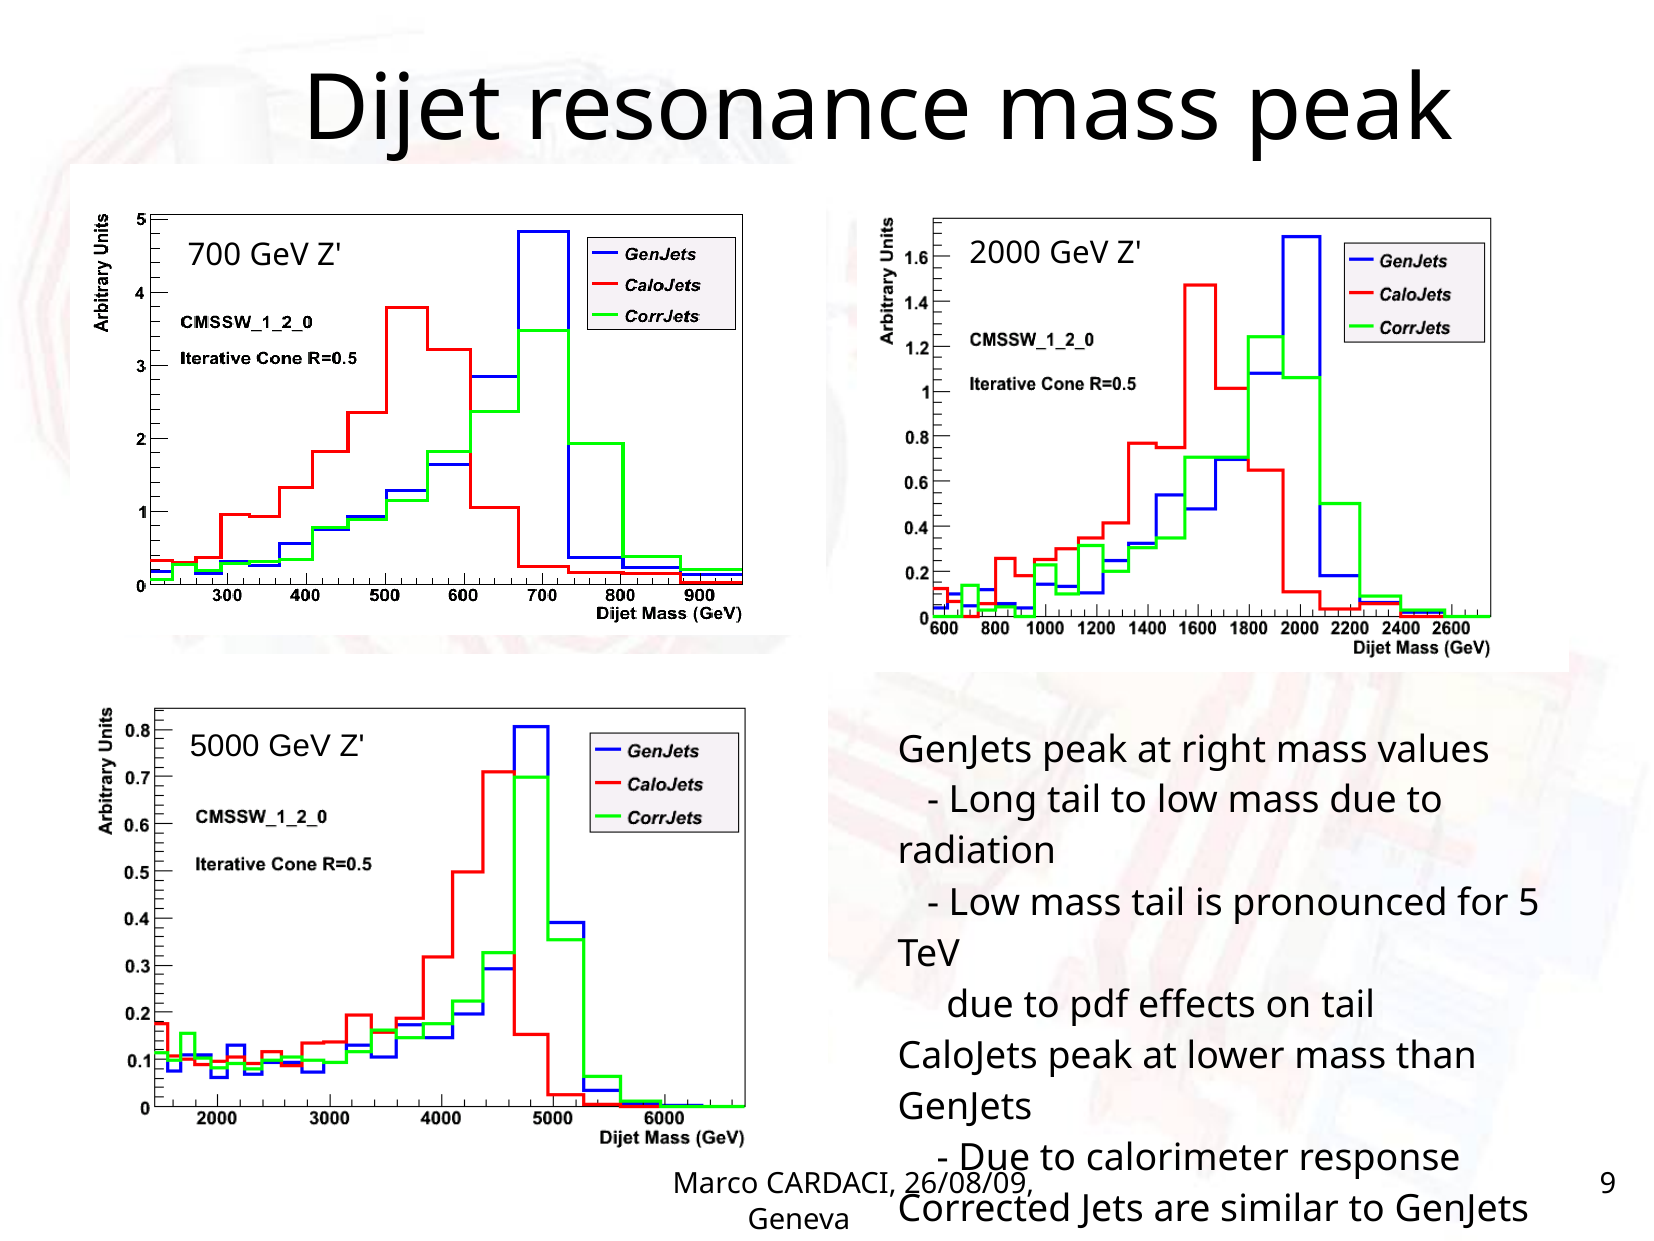

# Dijet resonance mass peak
2000 GeV Z'
700 GeV Z'
5000 GeV Z'
GenJets peak at right mass values
 - Long tail to low mass due to radiation
 - Low mass tail is pronounced for 5 TeV
 due to pdf effects on tail
CaloJets peak at lower mass than GenJets
 - Due to calorimeter response
Corrected Jets are similar to GenJets
Marco CARDACI, 26/08/09, Geneva
9